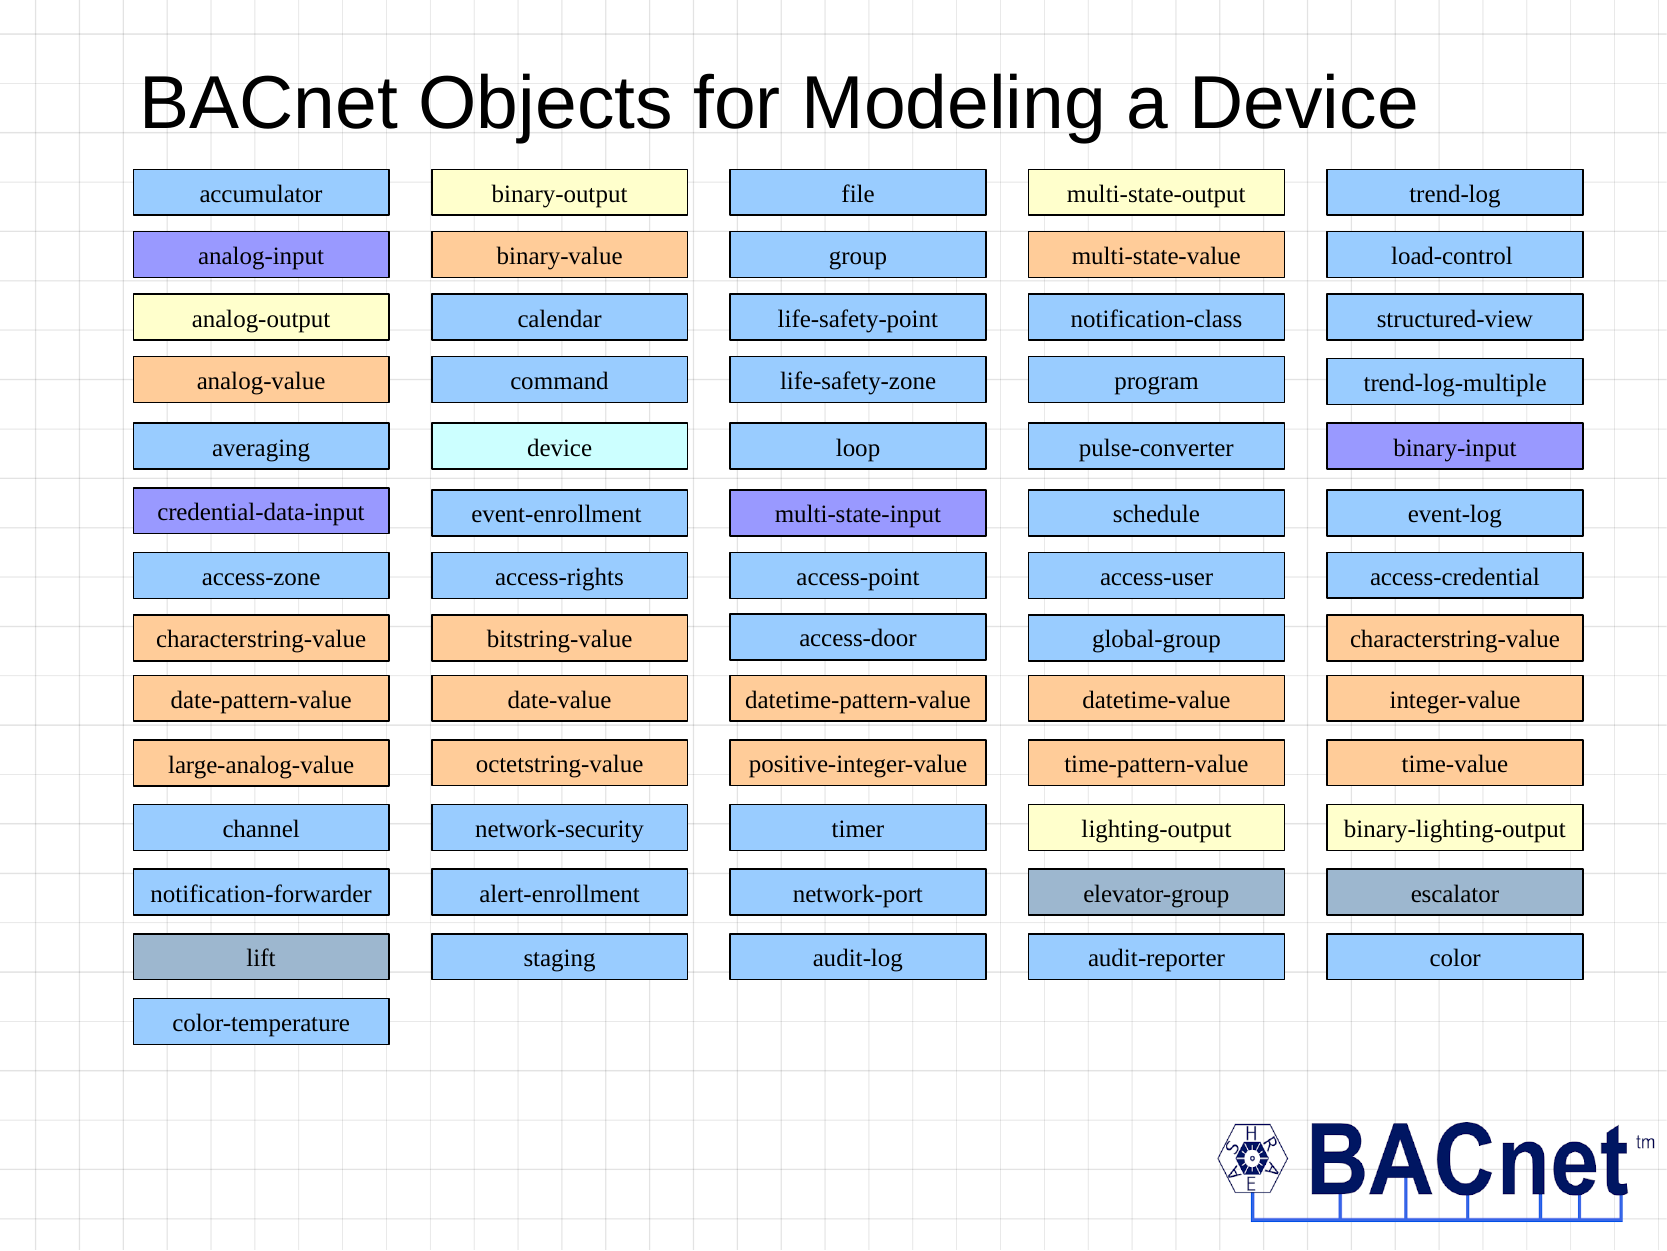

# BACnet Objects for Modeling a Device
accumulator
binary-output
file
multi-state-output
trend-log
analog-input
binary-value
group
multi-state-value
load-control
structured-view
analog-output
calendar
life-safety-point
notification-class
analog-value
command
life-safety-zone
program
trend-log-multiple
averaging
device
loop
pulse-converter
binary-input
credential-data-input
event-enrollment
multi-state-input
schedule
event-log
access-credential
access-zone
access-rights
access-point
access-user
access-door
bitstring-value
global-group
characterstring-value
characterstring-value
date-value
datetime-pattern-value
datetime-value
integer-value
date-pattern-value
octetstring-value
positive-integer-value
time-pattern-value
time-value
large-analog-value
channel
network-security
timer
lighting-output
binary-lighting-output
notification-forwarder
alert-enrollment
network-port
elevator-group
escalator
lift
staging
audit-log
audit-reporter
color
color-temperature